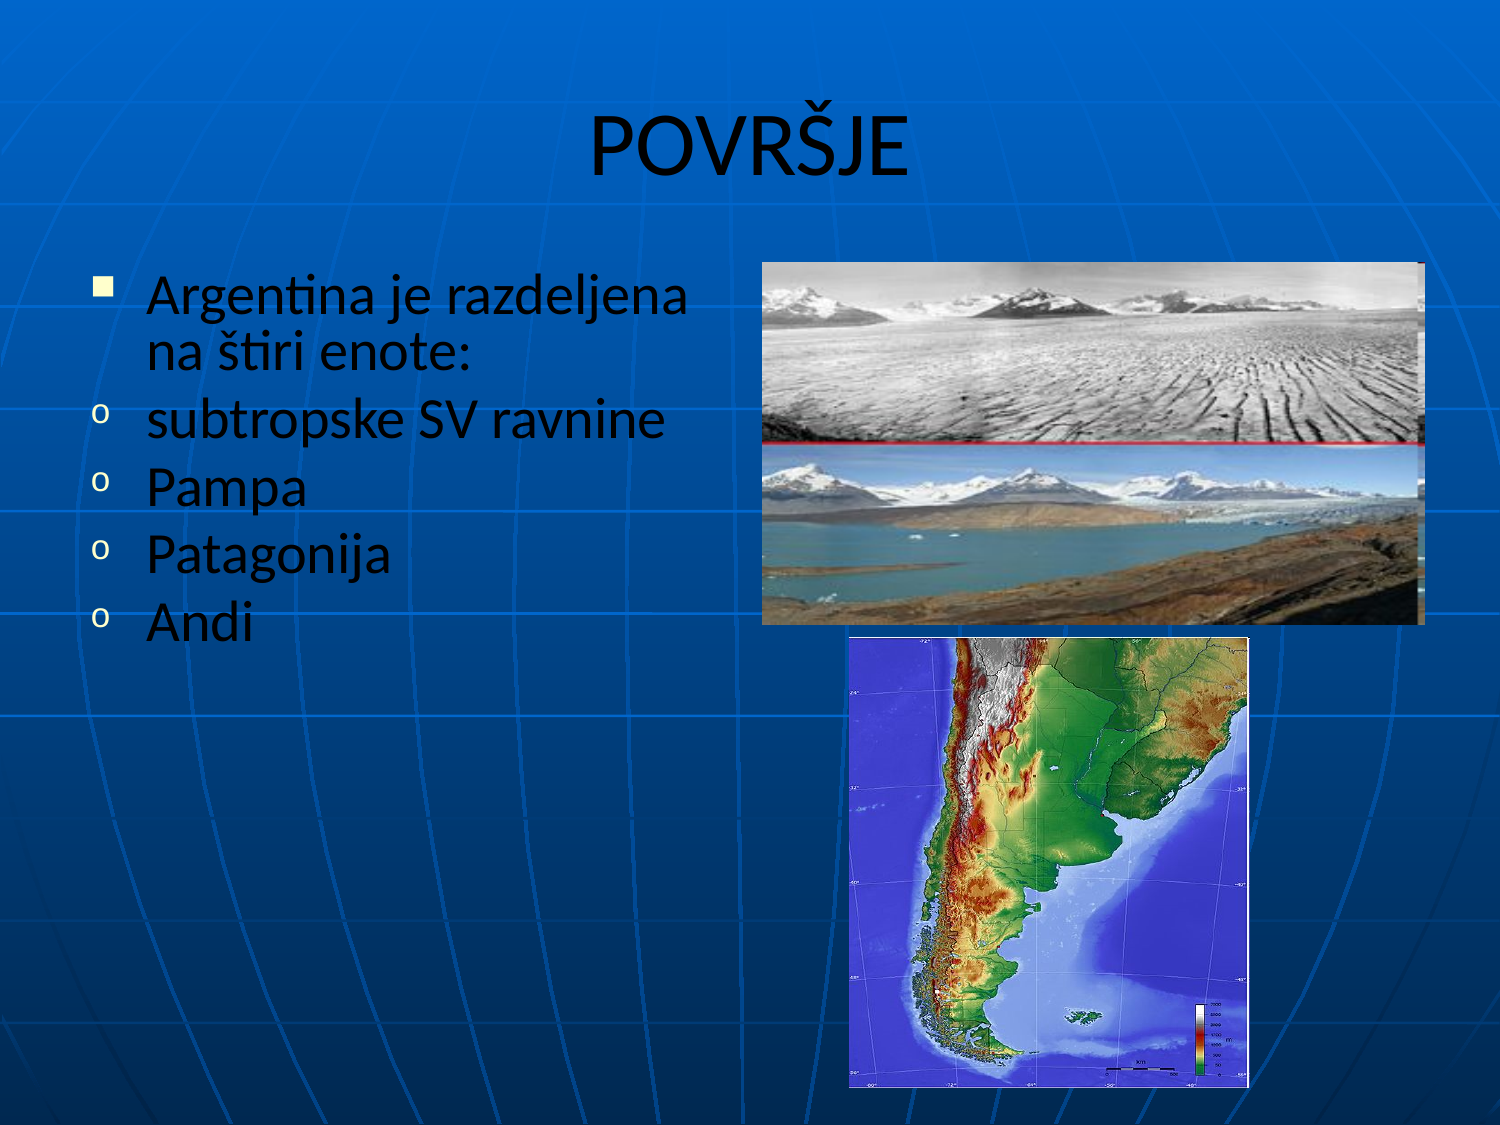

# POVRŠJE
Argentina je razdeljena na štiri enote:
subtropske SV ravnine
Pampa
Patagonija
Andi